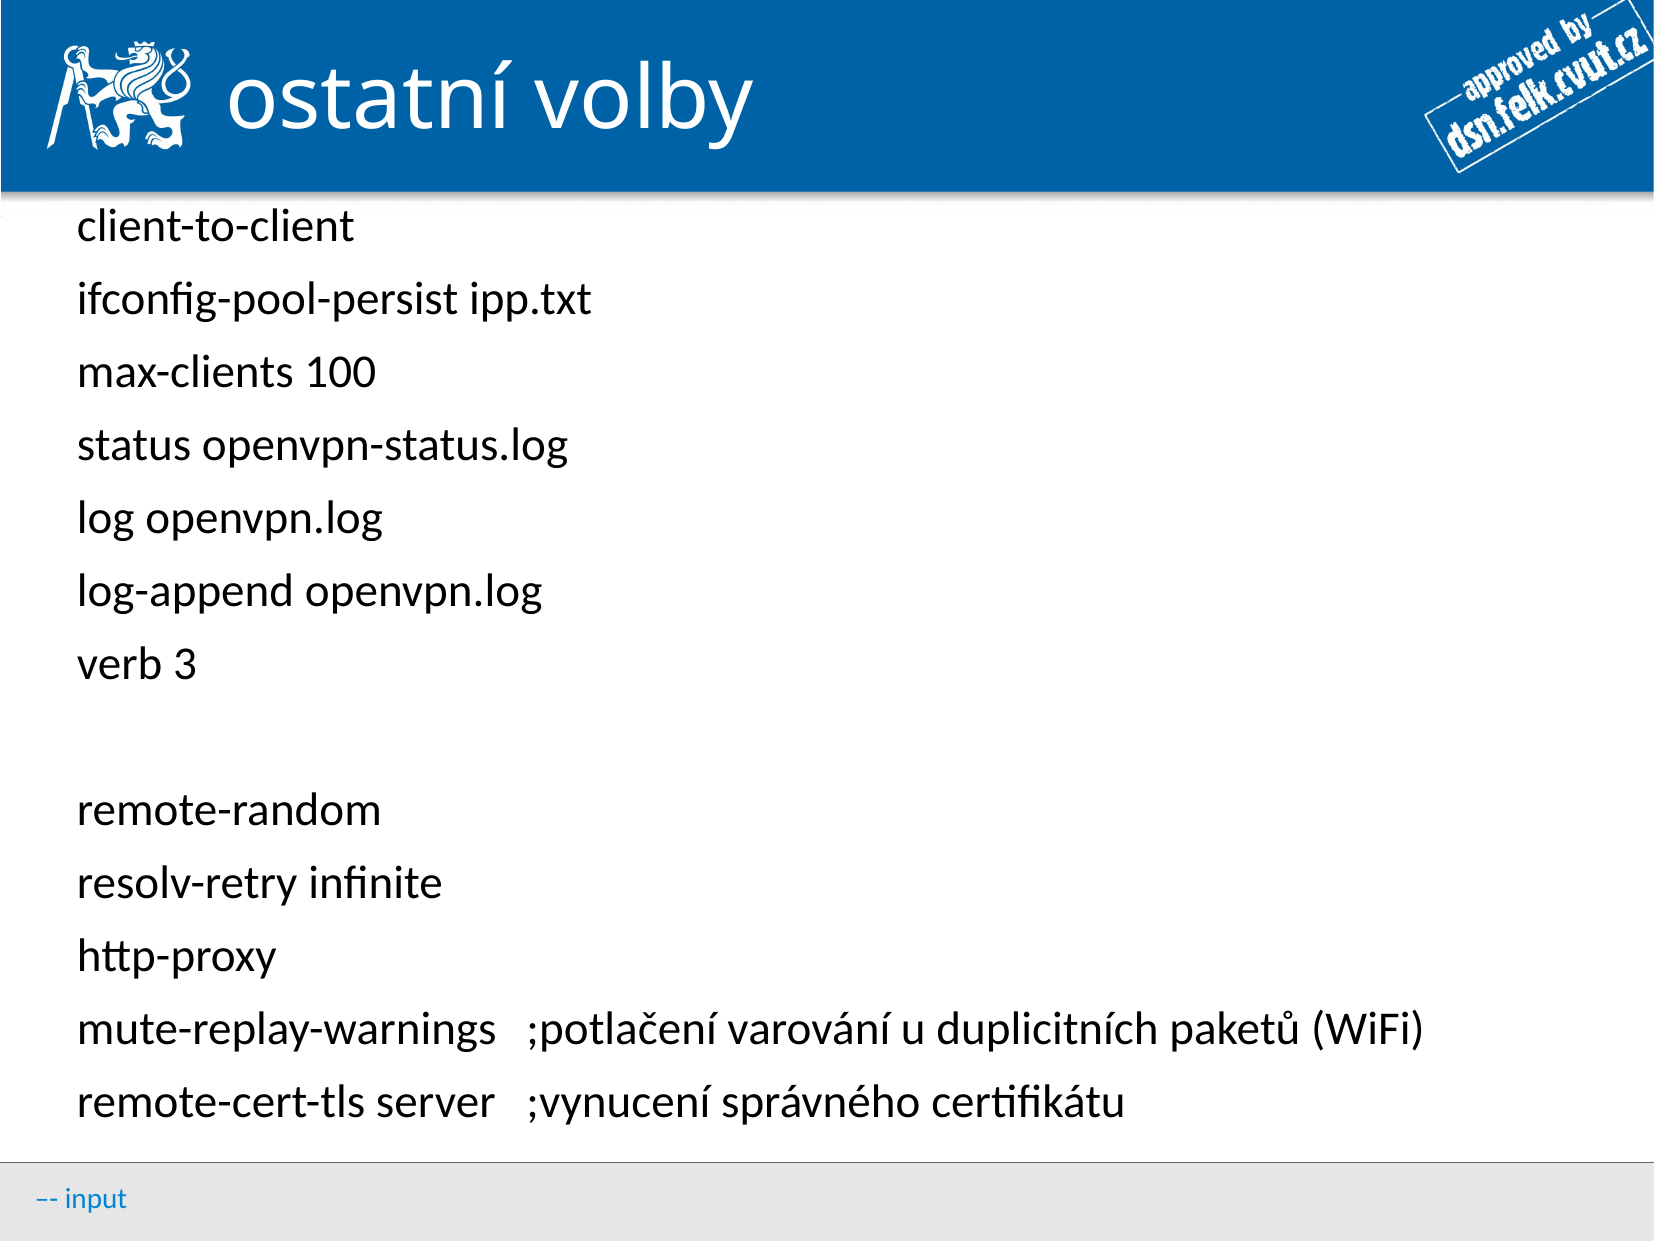

# ostatní volby
client-to-client
ifconfig-pool-persist ipp.txt
max-clients 100
status openvpn-status.log
log openvpn.log
log-append openvpn.log
verb 3
remote-random
resolv-retry infinite
http-proxy
mute-replay-warnings		;potlačení varování u duplicitních paketů (WiFi)
remote-cert-tls server		;vynucení správného certifikátu